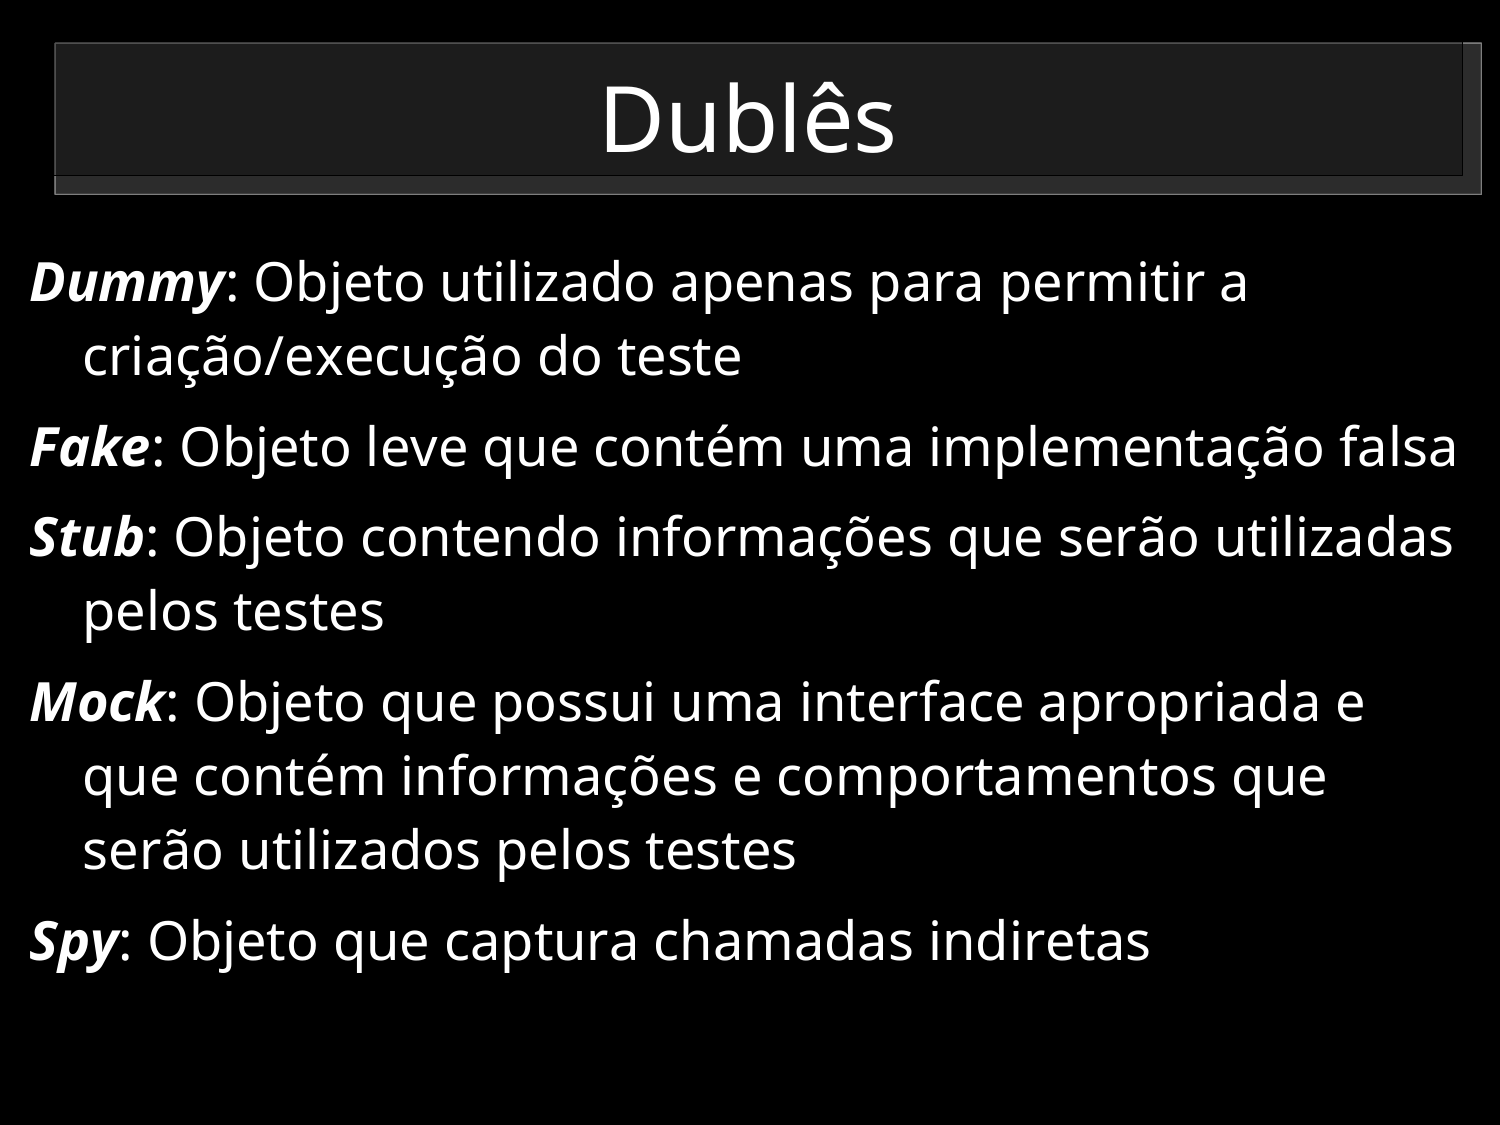

# Dublês
Dummy: Objeto utilizado apenas para permitir a criação/execução do teste
Fake: Objeto leve que contém uma implementação falsa
Stub: Objeto contendo informações que serão utilizadas pelos testes
Mock: Objeto que possui uma interface apropriada e que contém informações e comportamentos que serão utilizados pelos testes
Spy: Objeto que captura chamadas indiretas